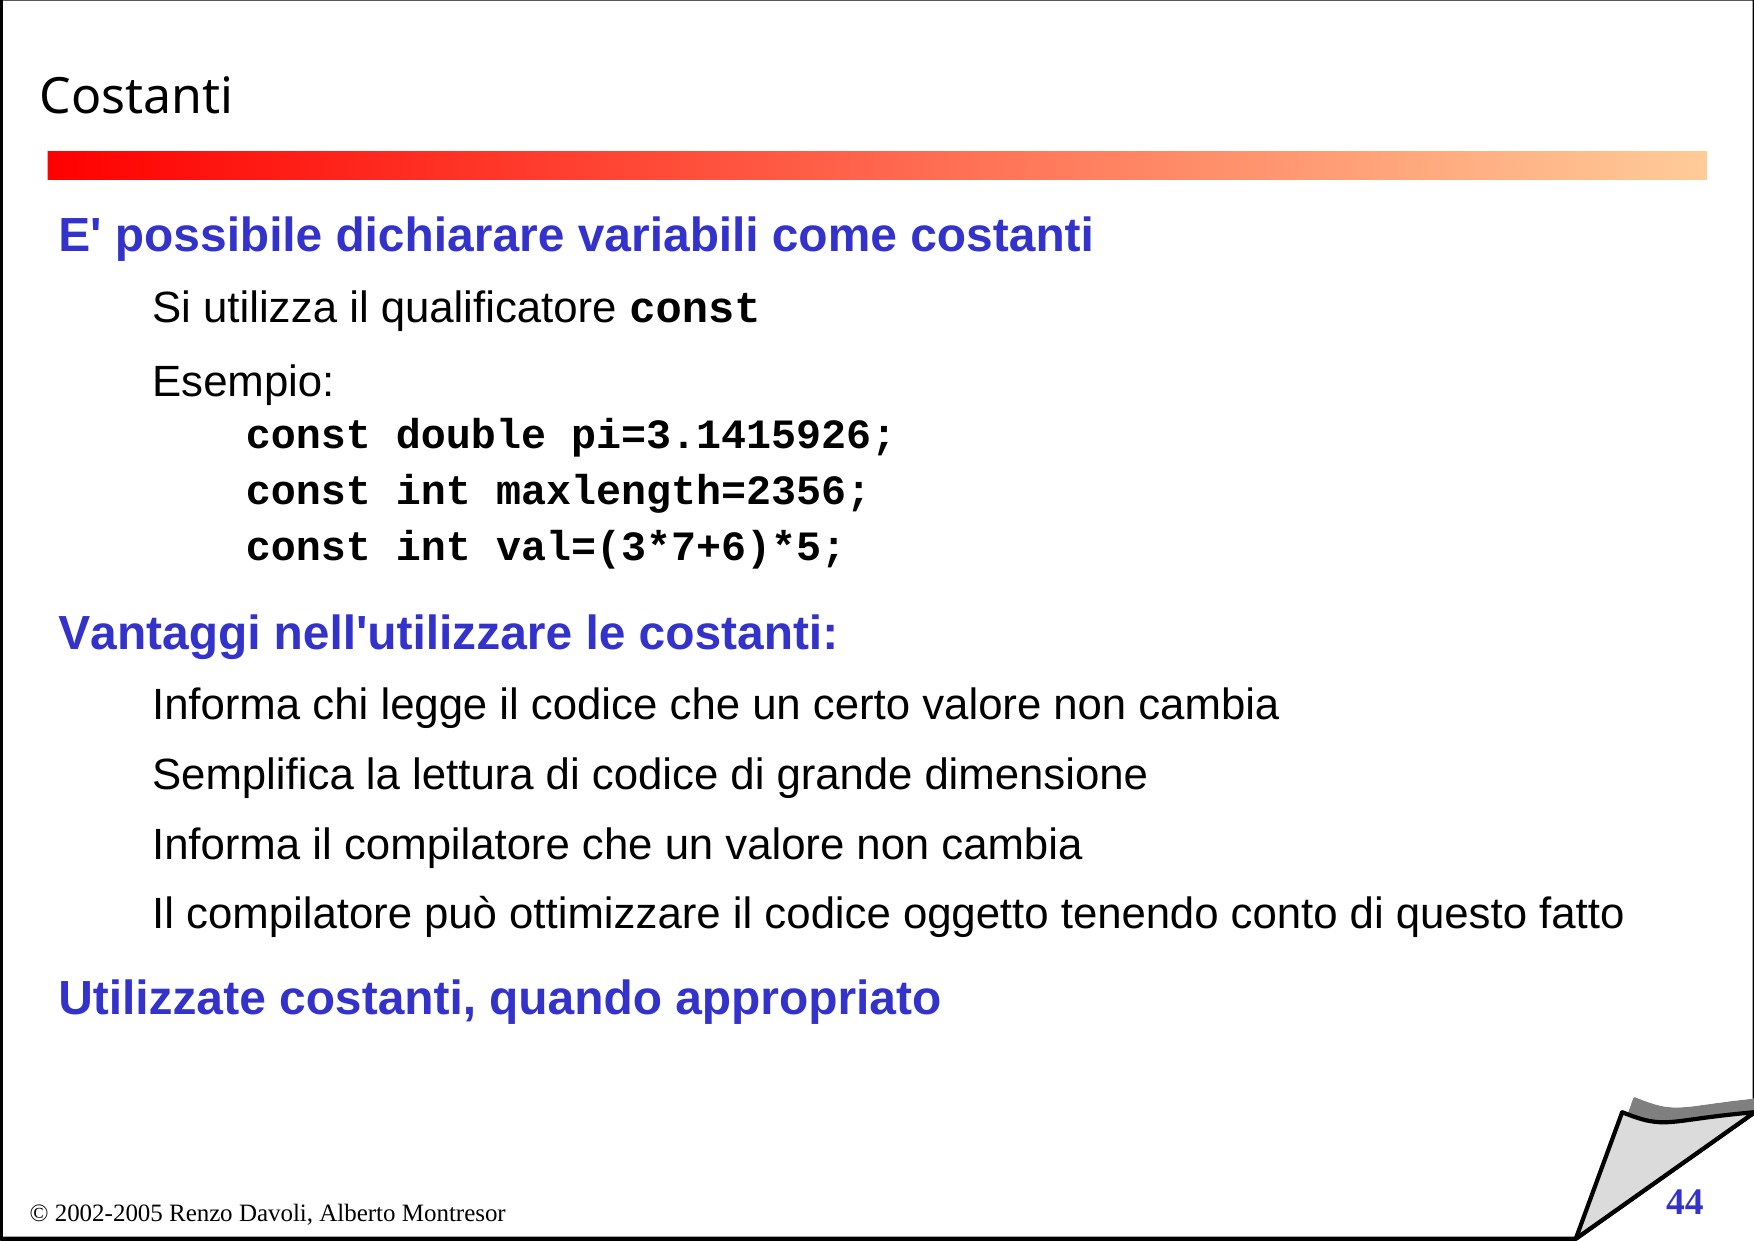

# Costanti
E' possibile dichiarare variabili come costanti
Si utilizza il qualificatore const
Esempio:
const double pi=3.1415926;
const int maxlength=2356;
const int val=(3*7+6)*5;
Vantaggi nell'utilizzare le costanti:
Informa chi legge il codice che un certo valore non cambia
Semplifica la lettura di codice di grande dimensione
Informa il compilatore che un valore non cambia
Il compilatore può ottimizzare il codice oggetto tenendo conto di questo fatto
Utilizzate costanti, quando appropriato